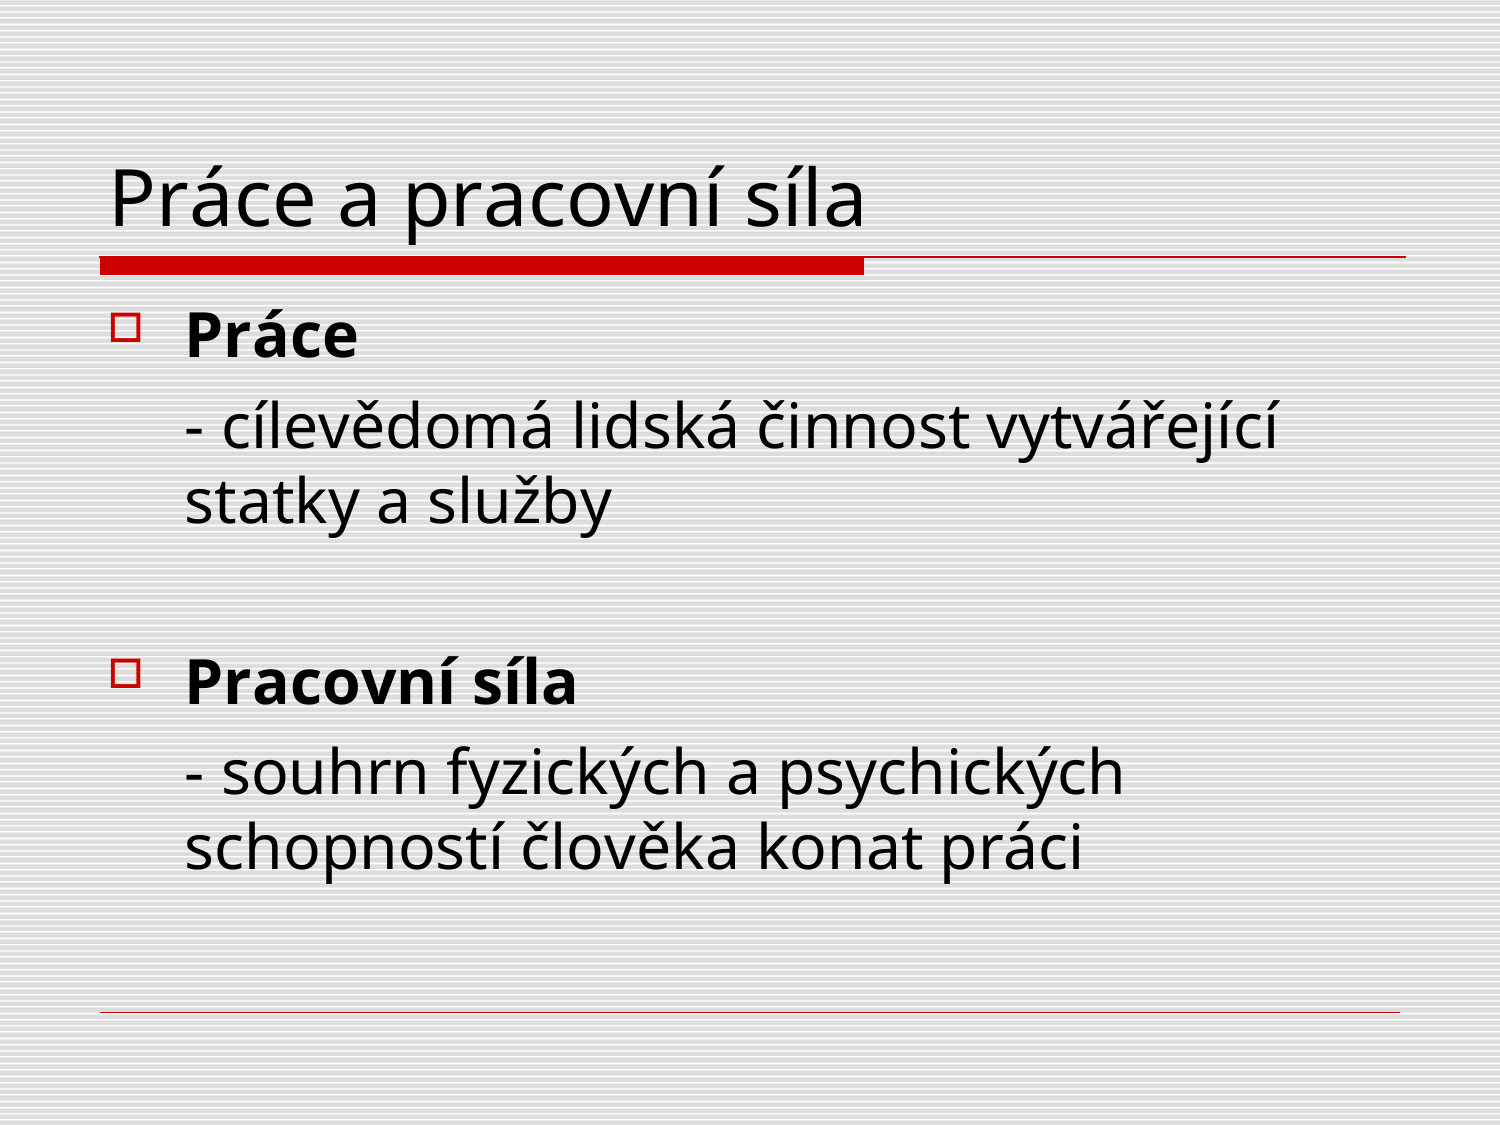

# Práce a pracovní síla
Práce
	- cílevědomá lidská činnost vytvářející statky a služby
Pracovní síla
	- souhrn fyzických a psychických schopností člověka konat práci